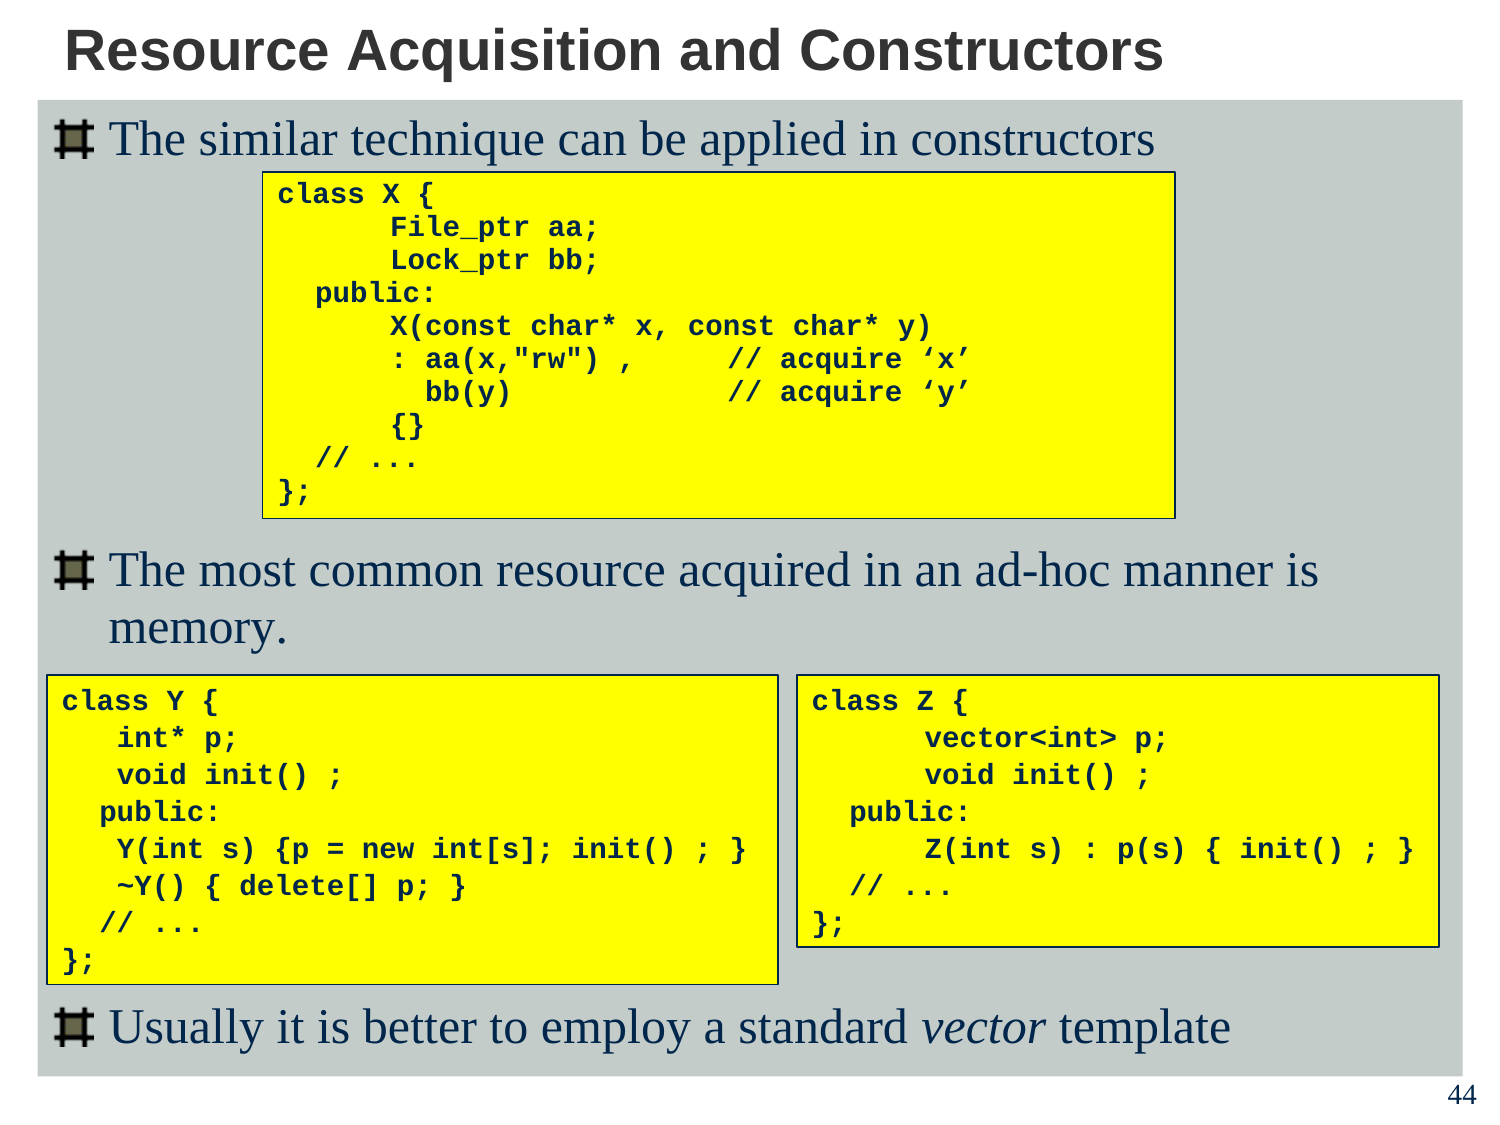

# Resource Acquisition and Constructors
The similar technique can be applied in constructors
The most common resource acquired in an ad-hoc manner is memory.
Usually it is better to employ a standard vector template
class X {
		File_ptr aa;
		Lock_ptr bb;
	public:
		X(const char* x, const char* y)
		: aa(x,"rw") , 	// acquire ‘x’
		 bb(y) 		// acquire ‘y’
		{}
	// ...
};
class Y {
	 int* p;
	 void init() ;
	public:
	 Y(int s) {p = new int[s]; init() ; }
	 ~Y() { delete[] p; }
	// ...
};
class Z {
		vector<int> p;
		void init() ;
	public:
		Z(int s) : p(s) { init() ; }
	// ...
};